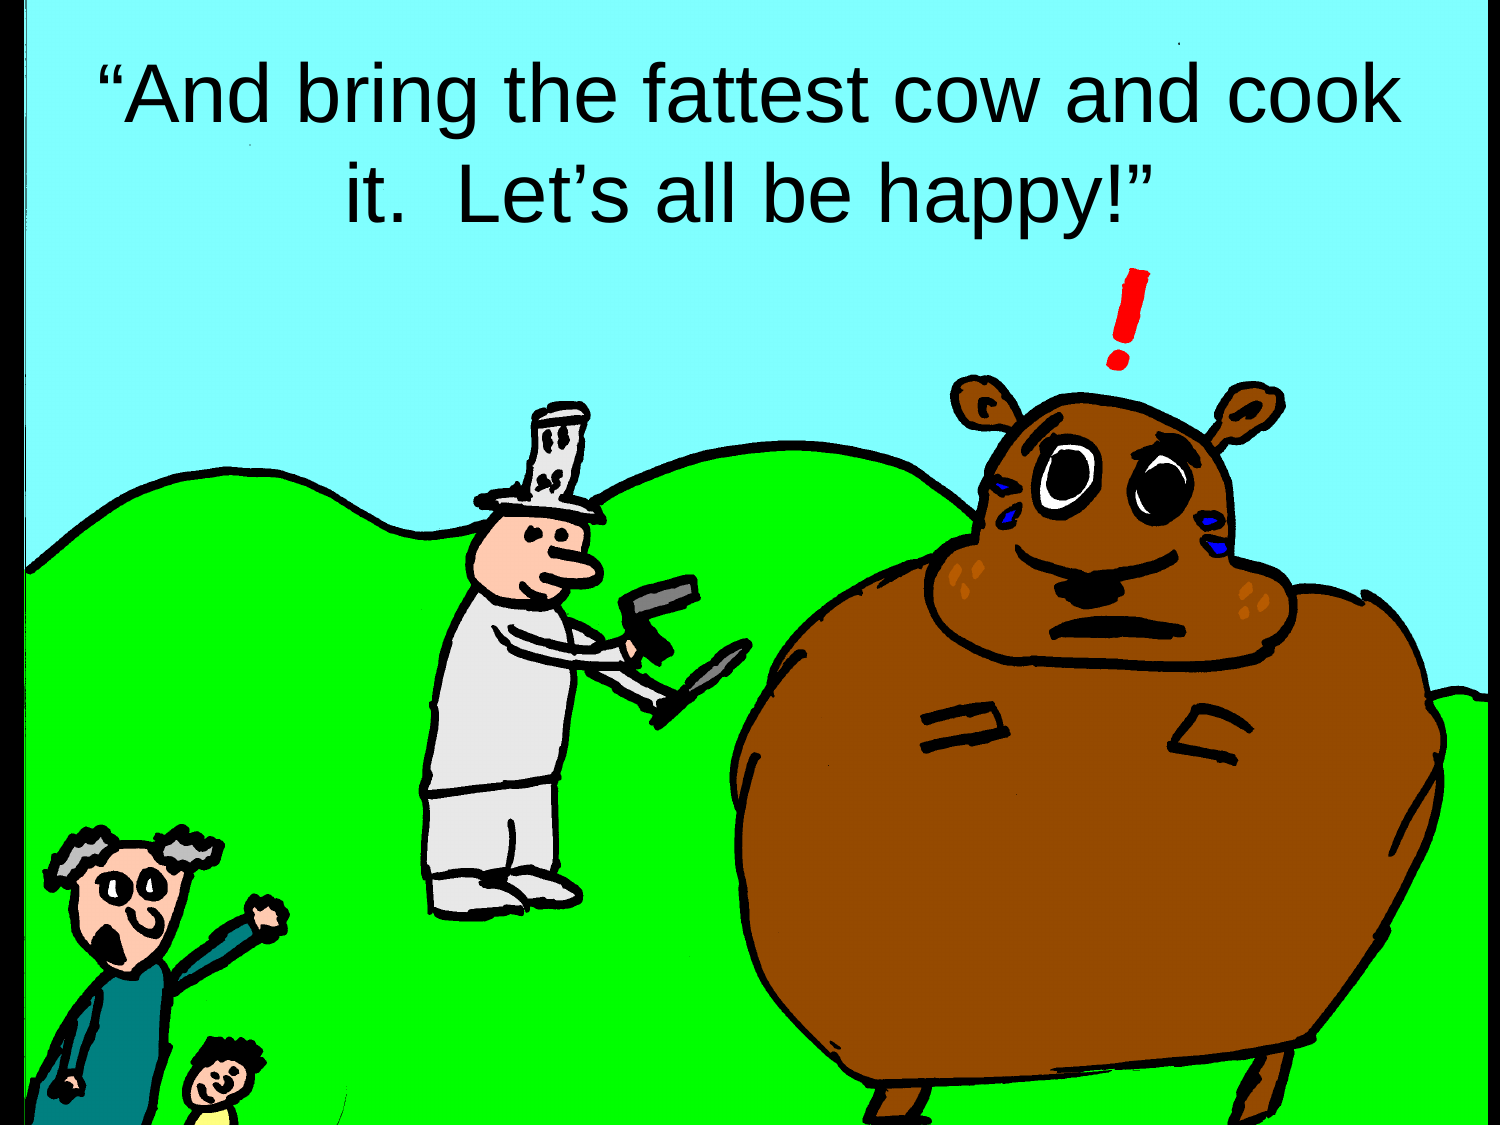

# “And bring the fattest cow and cook it. Let’s all be happy!”